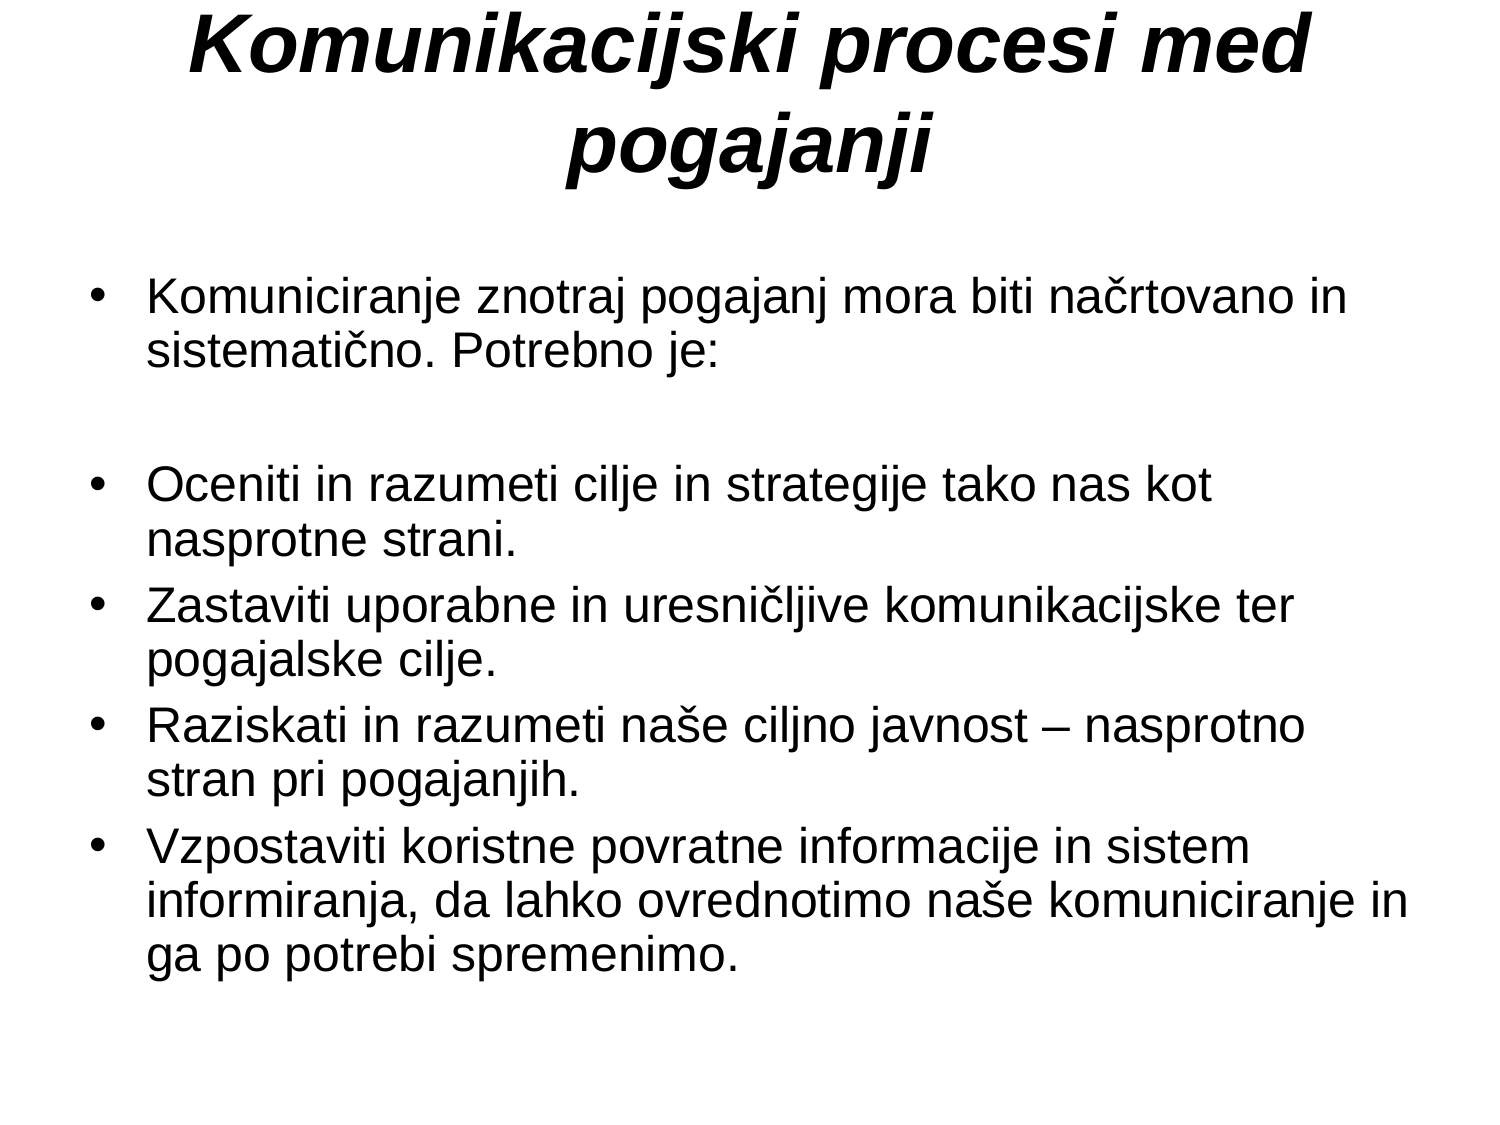

# Komunikacijski procesi med pogajanji
Komuniciranje znotraj pogajanj mora biti načrtovano in sistematično. Potrebno je:
Oceniti in razumeti cilje in strategije tako nas kot nasprotne strani.
Zastaviti uporabne in uresničljive komunikacijske ter pogajalske cilje.
Raziskati in razumeti naše ciljno javnost – nasprotno stran pri pogajanjih.
Vzpostaviti koristne povratne informacije in sistem informiranja, da lahko ovrednotimo naše komuniciranje in ga po potrebi spremenimo.